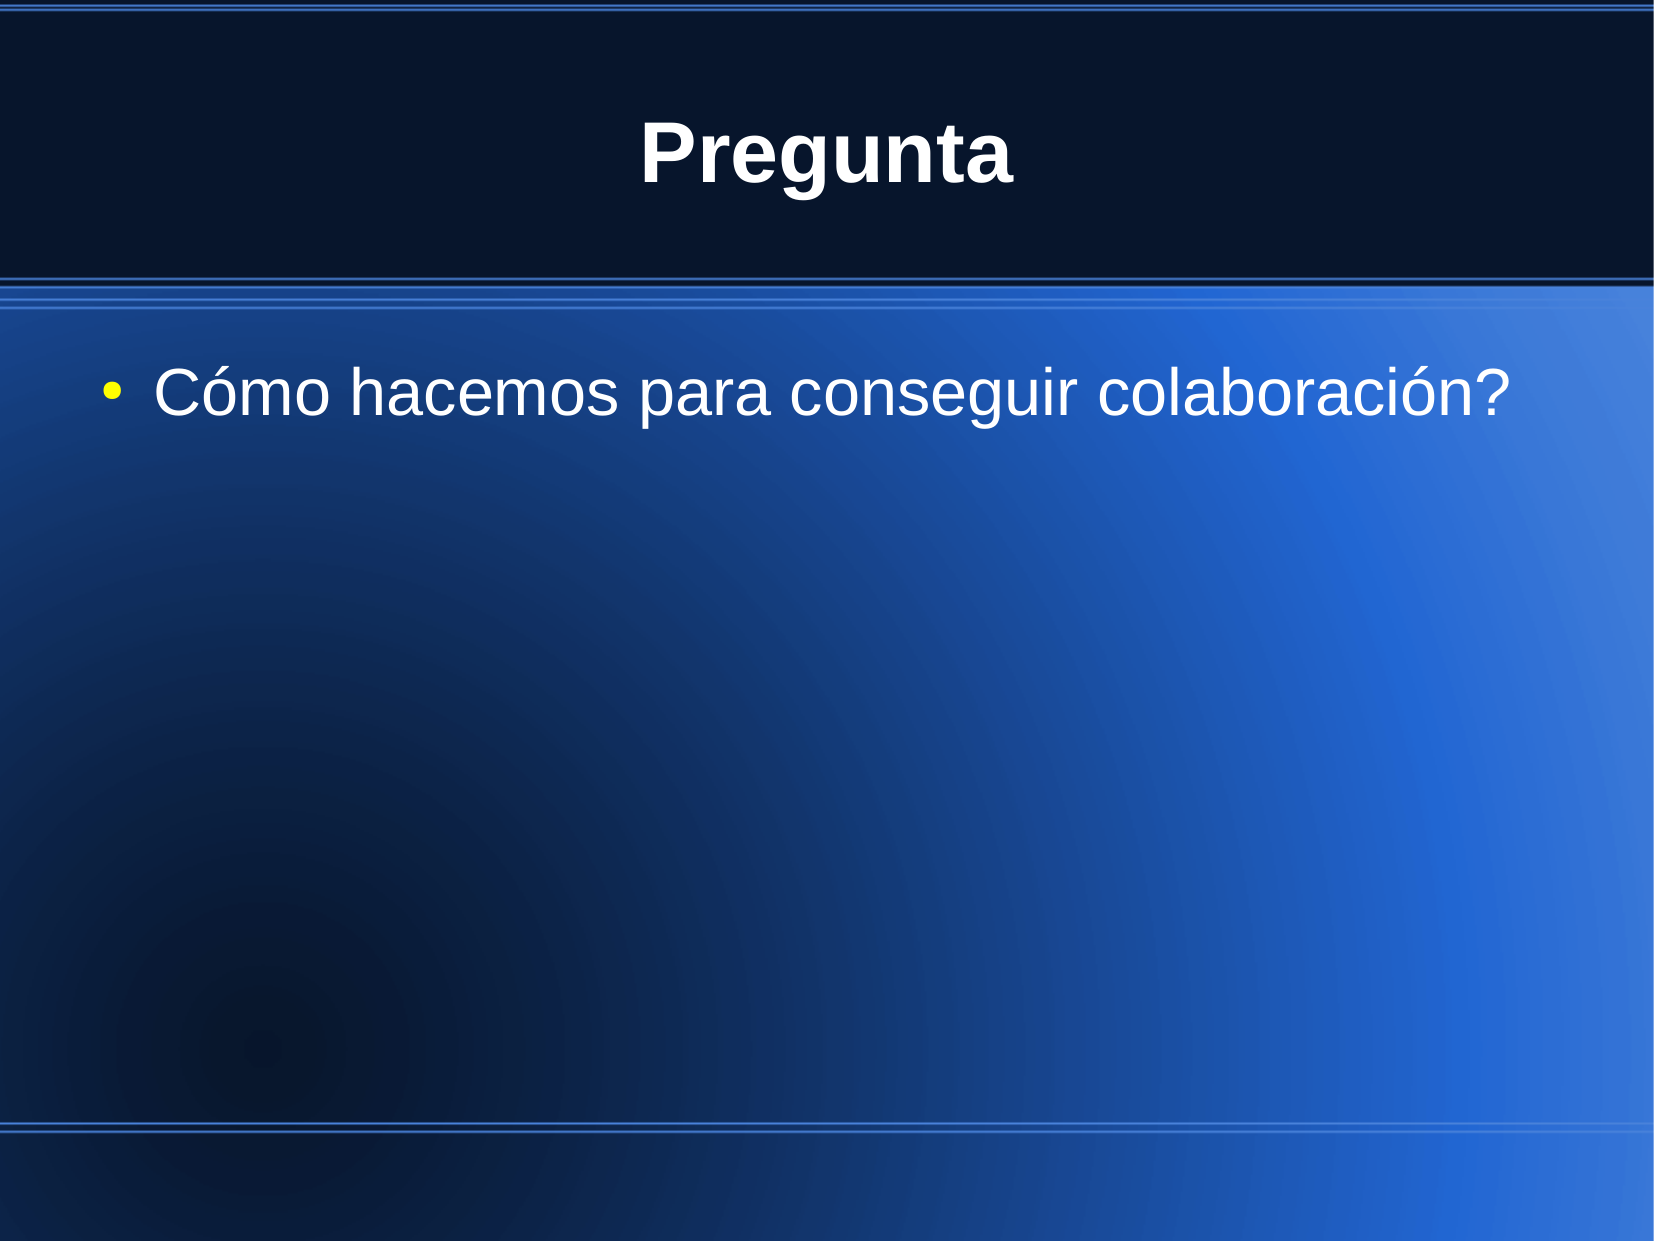

# Pregunta
Cómo hacemos para conseguir colaboración?